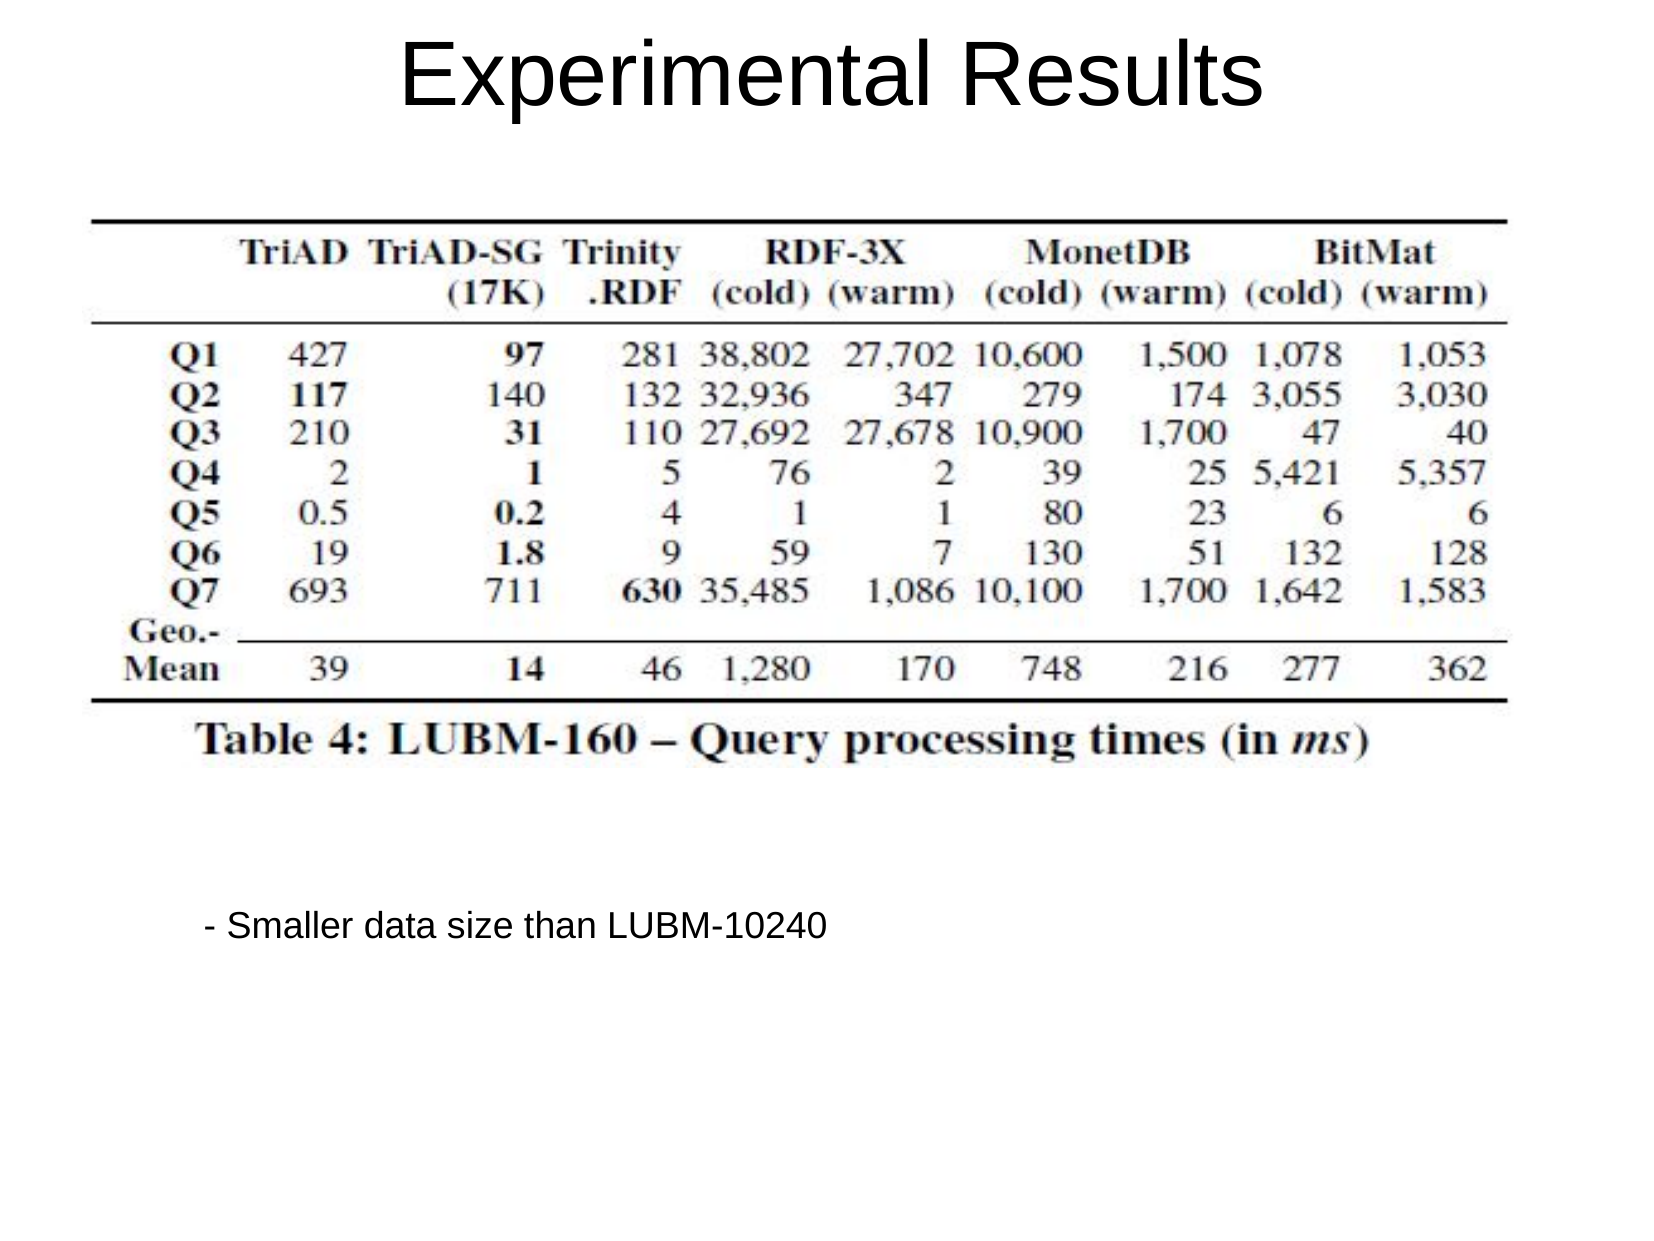

# Experimental Results
- Smaller data size than LUBM-10240